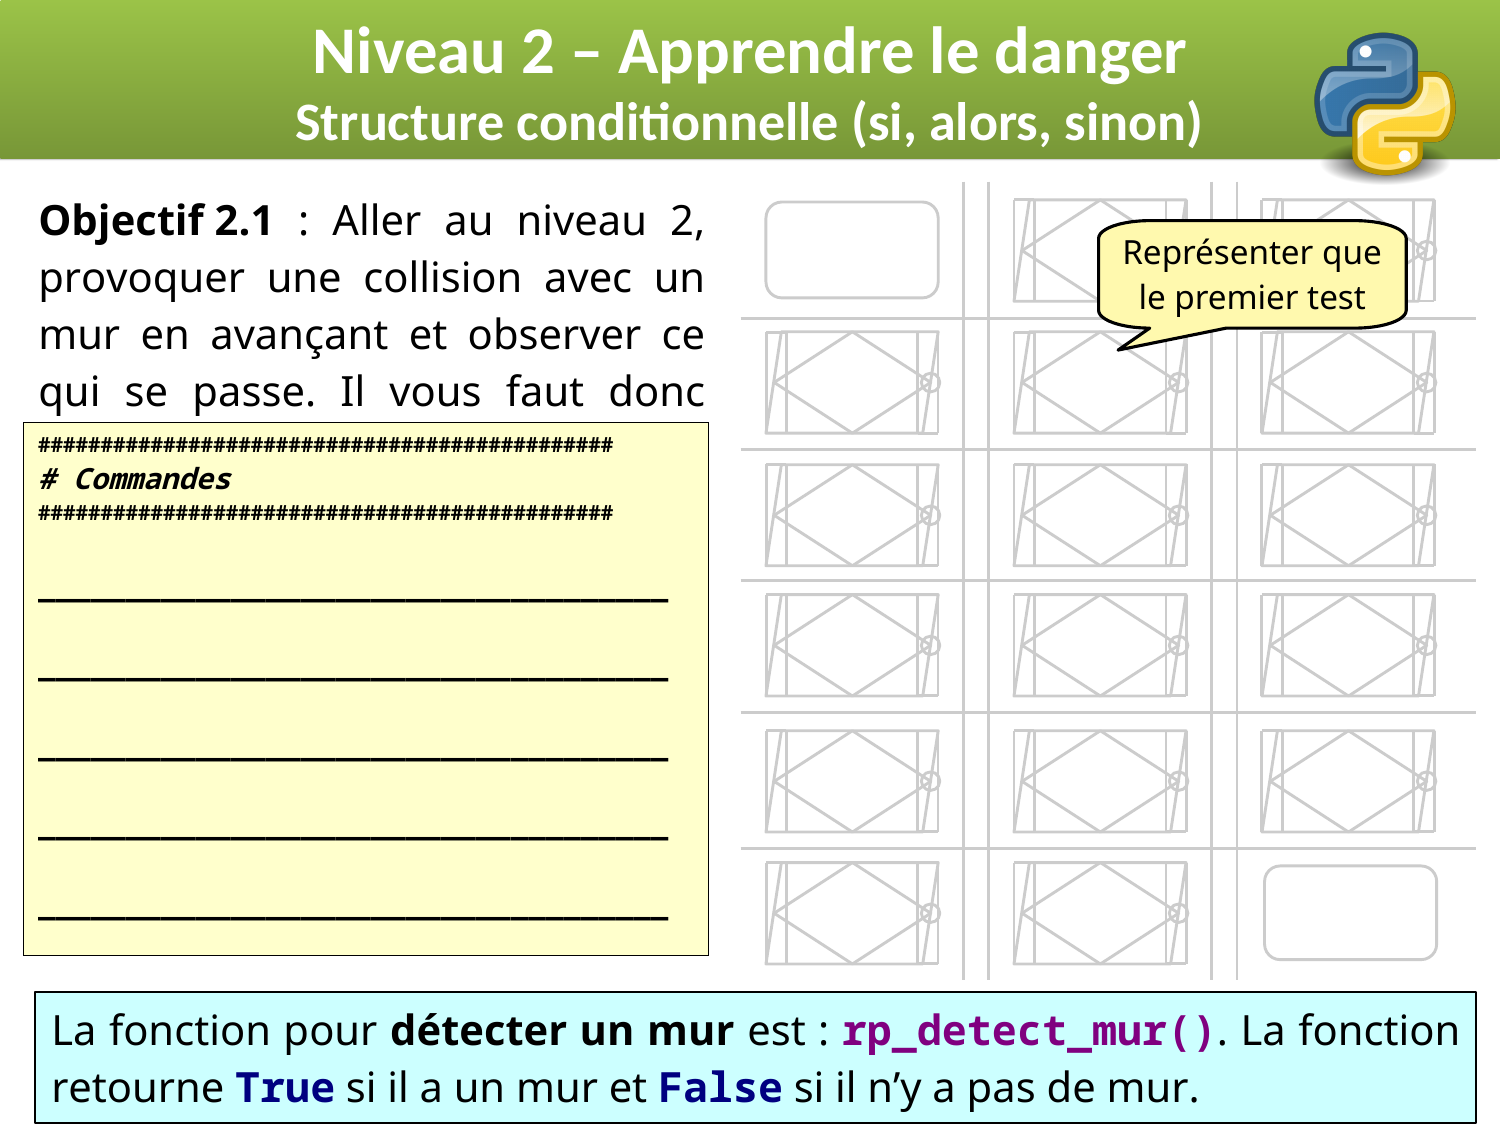

Niveau 2 – Apprendre le danger
Structure conditionnelle (si, alors, sinon)
Objectif 2.1 : Aller au niveau 2, provoquer une collision avec un mur en avançant et observer ce qui se passe. Il vous faut donc sécuriser l’avance du robot.
Représenter que
le premier test
##############################################
# Commandes
##############################################
____________________________________
____________________________________
____________________________________
____________________________________
____________________________________
____________________________________
____________________________________
La fonction pour détecter un mur est : rp_detect_mur(). La fonction retourne True si il a un mur et False si il n’y a pas de mur.